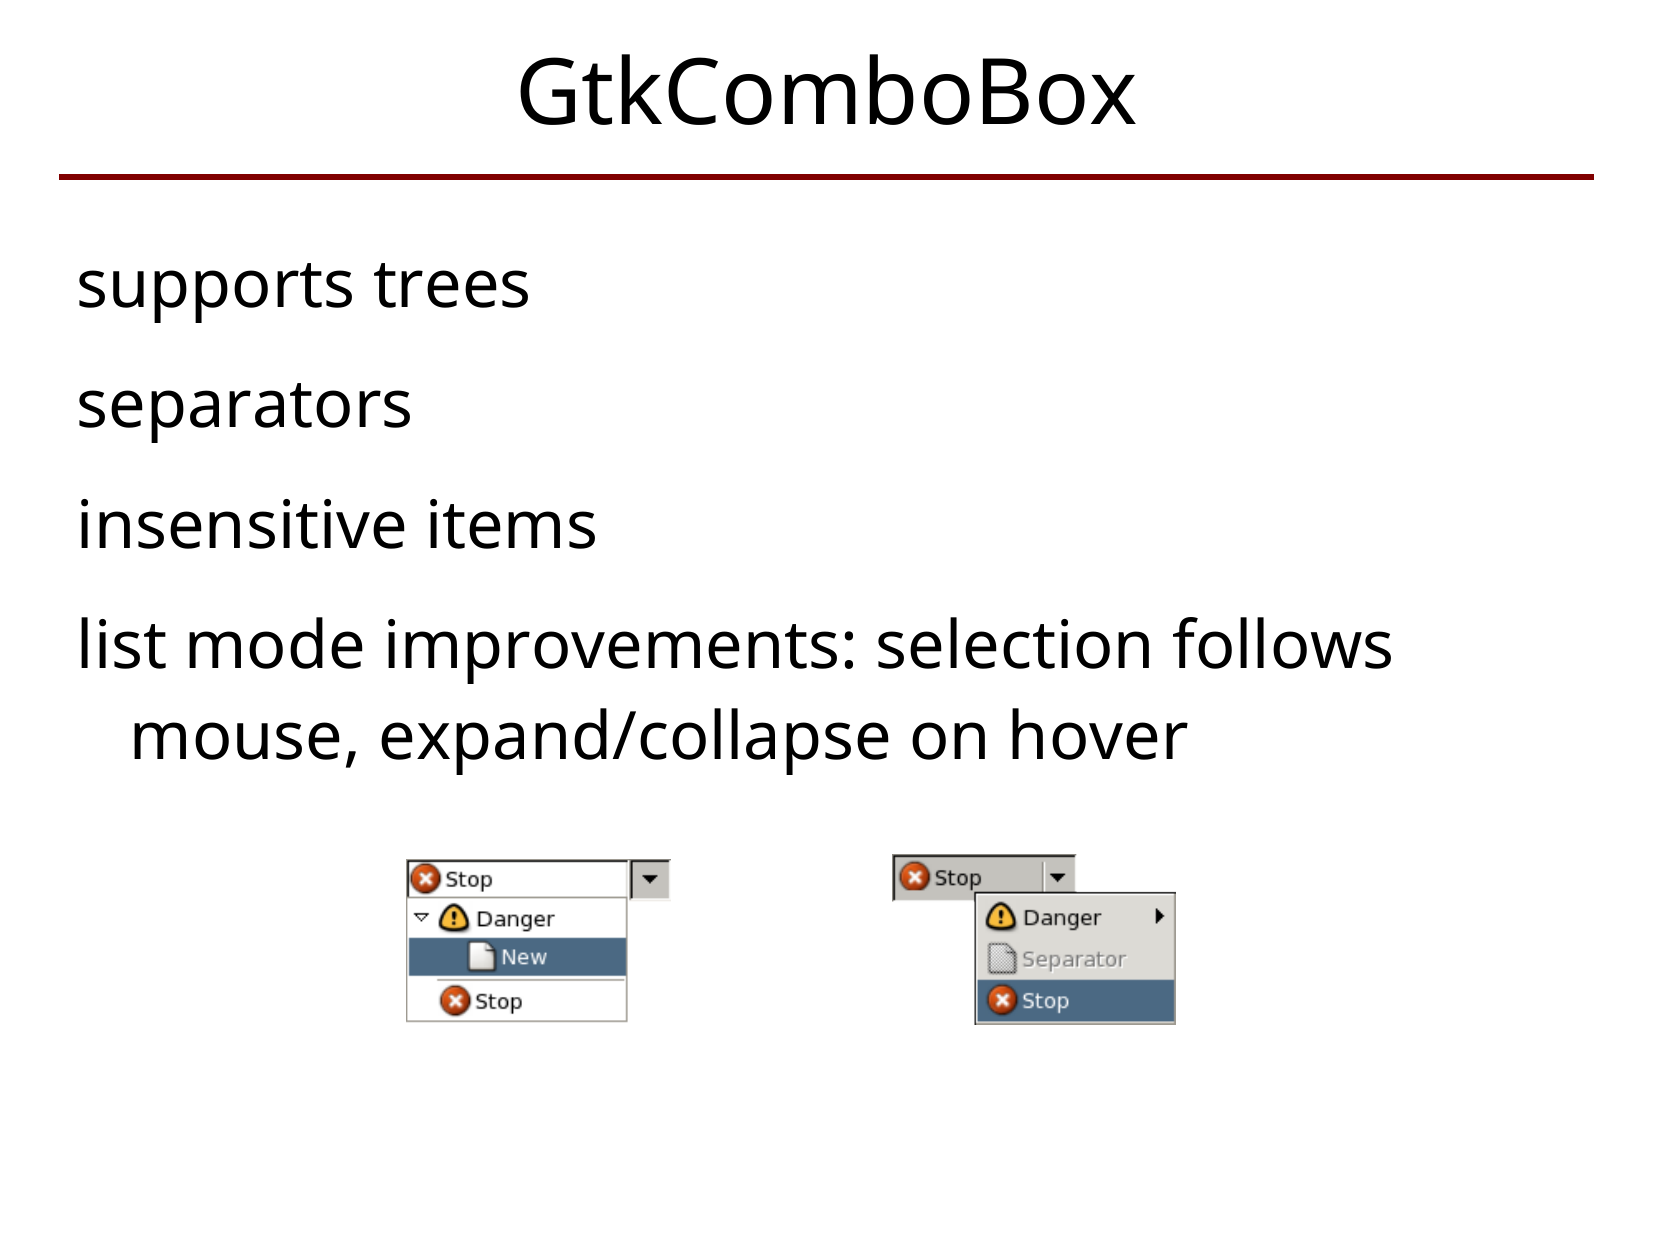

# GtkComboBox
supports trees
separators
insensitive items
list mode improvements: selection follows mouse, expand/collapse on hover